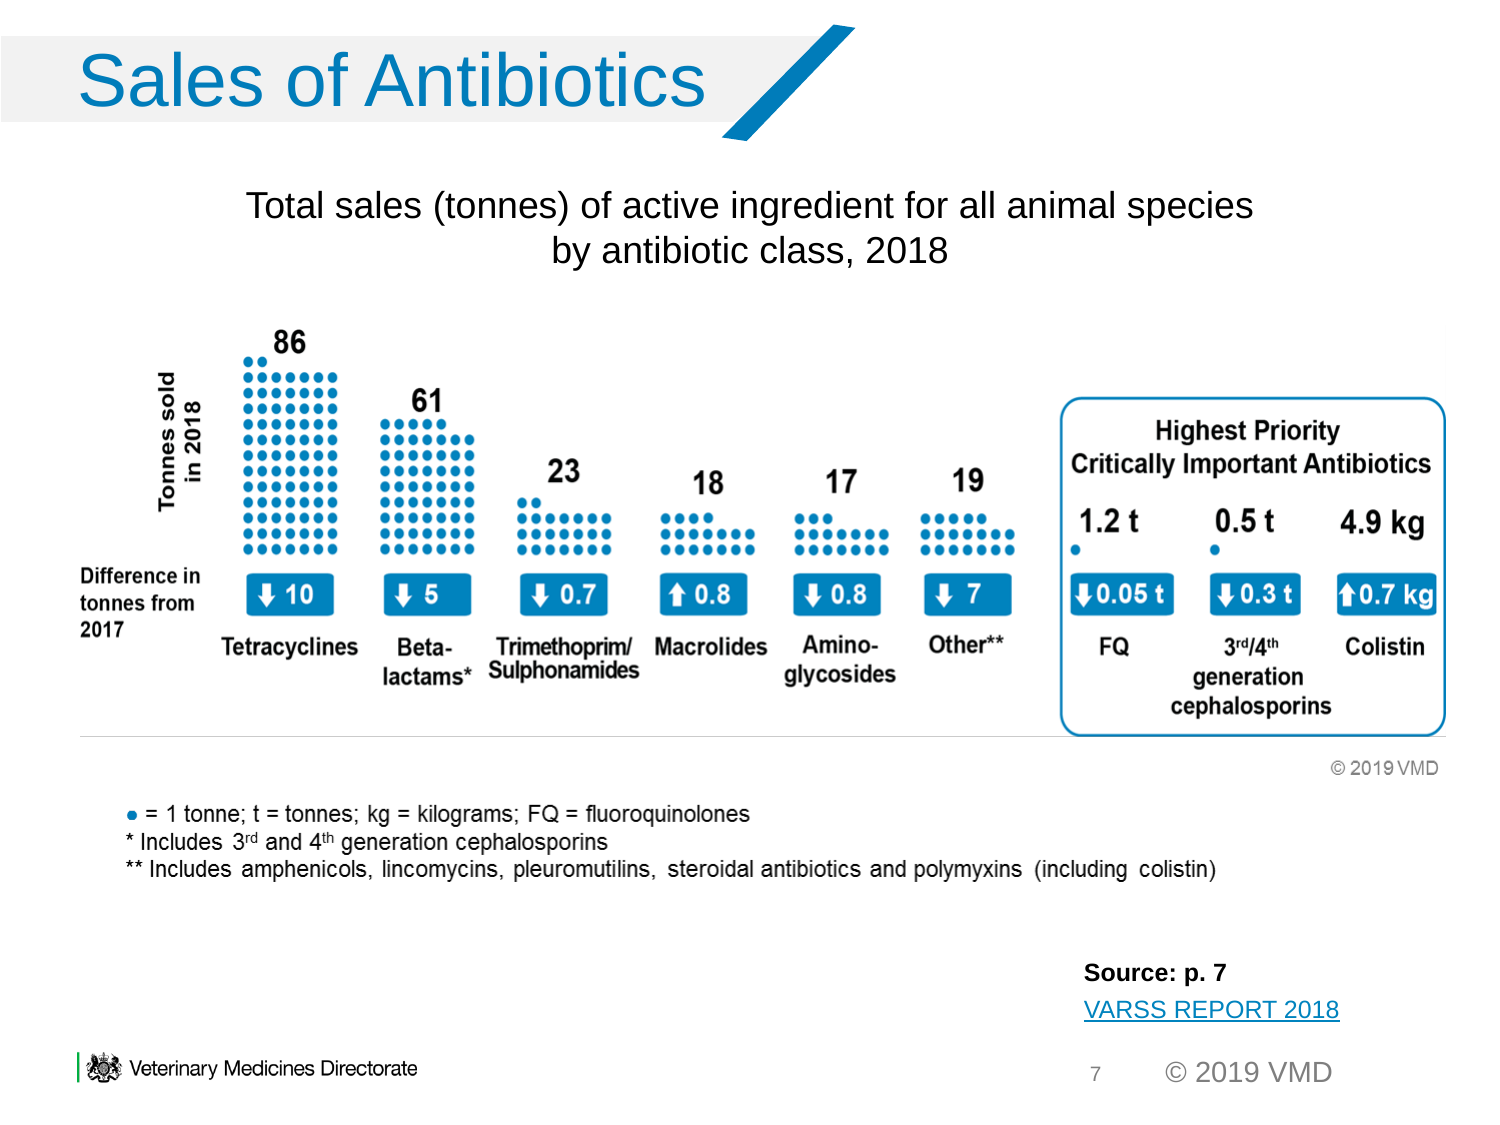

# Sales of Antibiotics
Total sales (tonnes) of active ingredient for all animal species
by antibiotic class, 2018
Source: p. 7
VARSS REPORT 2018
2